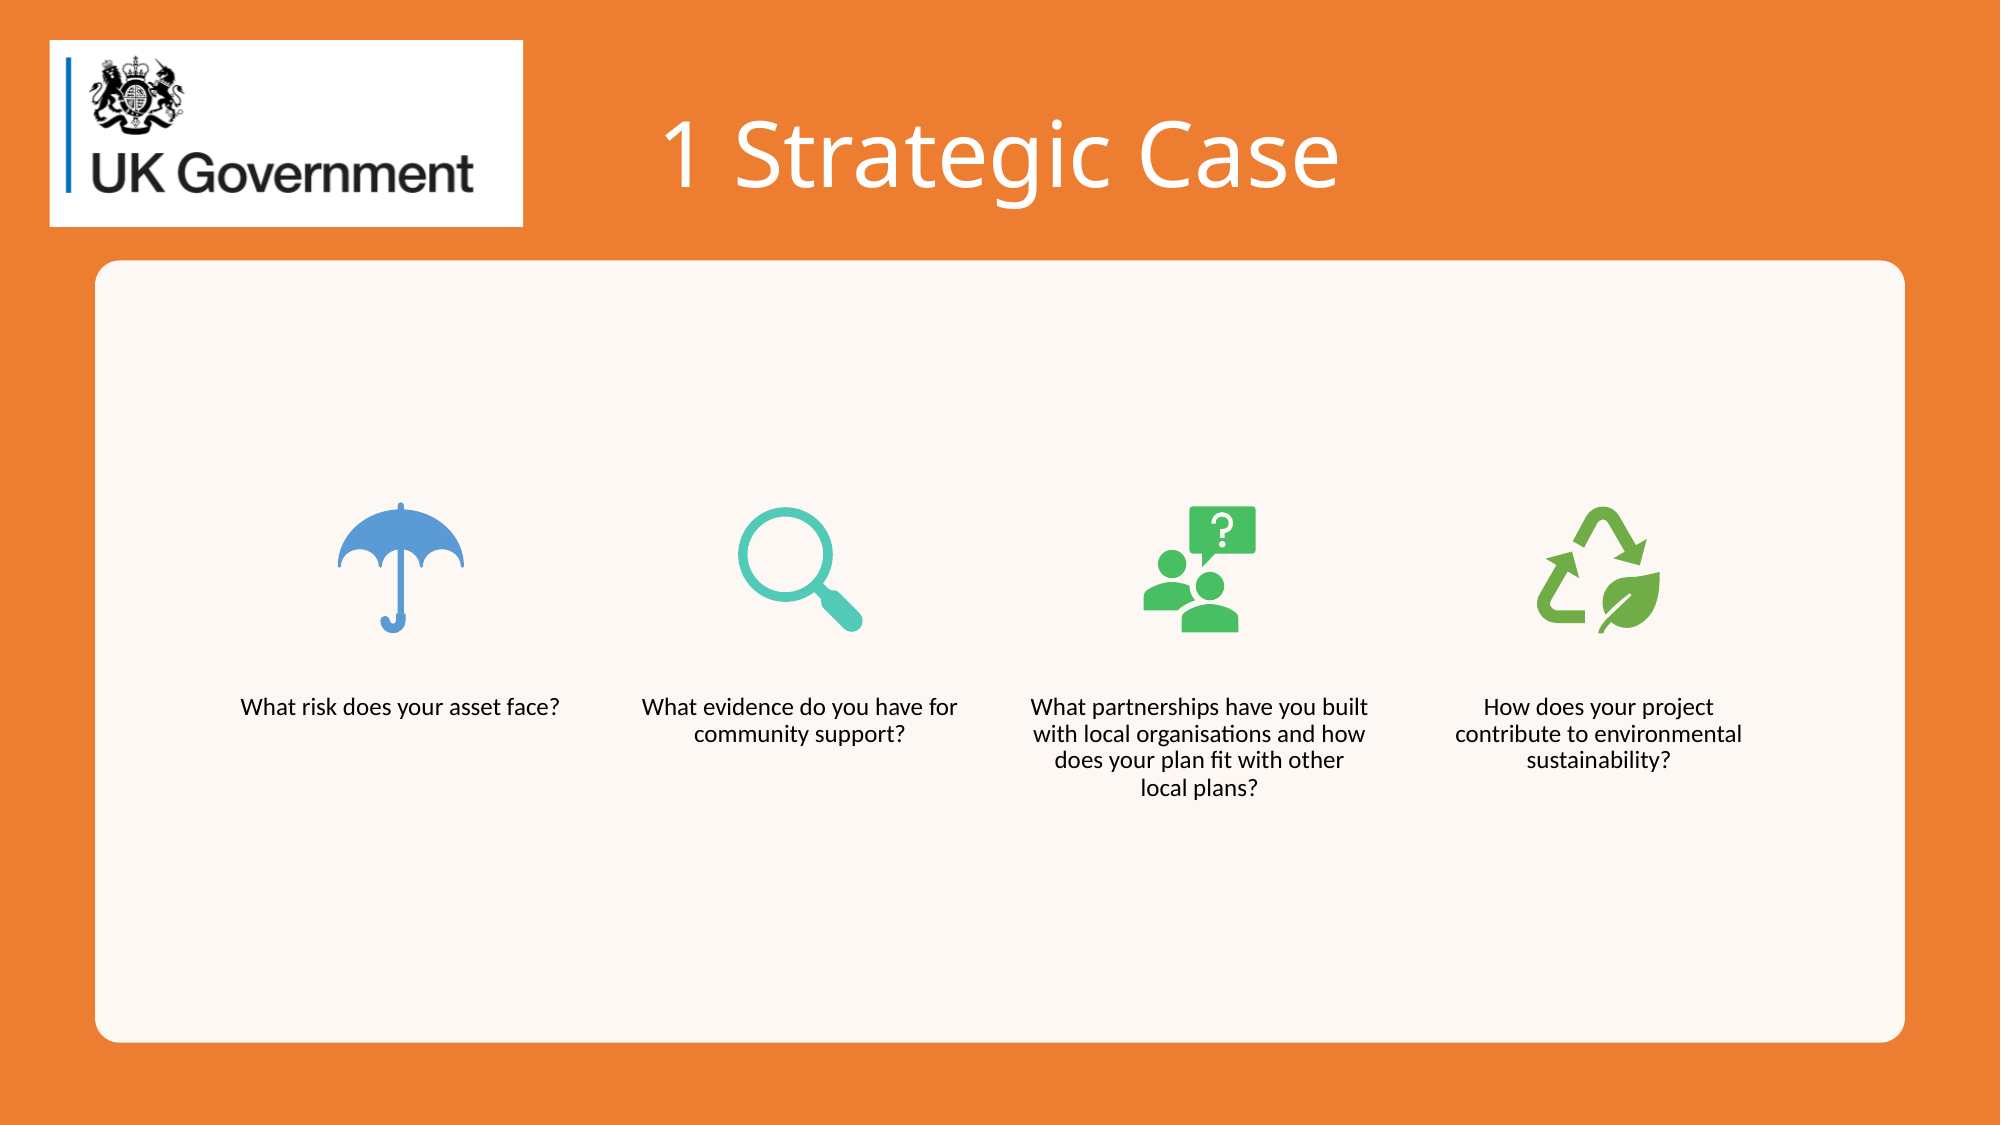

# 1 Strategic Case
What risk does your asset face?
What evidence do you have for community support?
What partnerships have you built with local organisations and how does your plan fit with other local plans?
How does your project contribute to environmental sustainability?